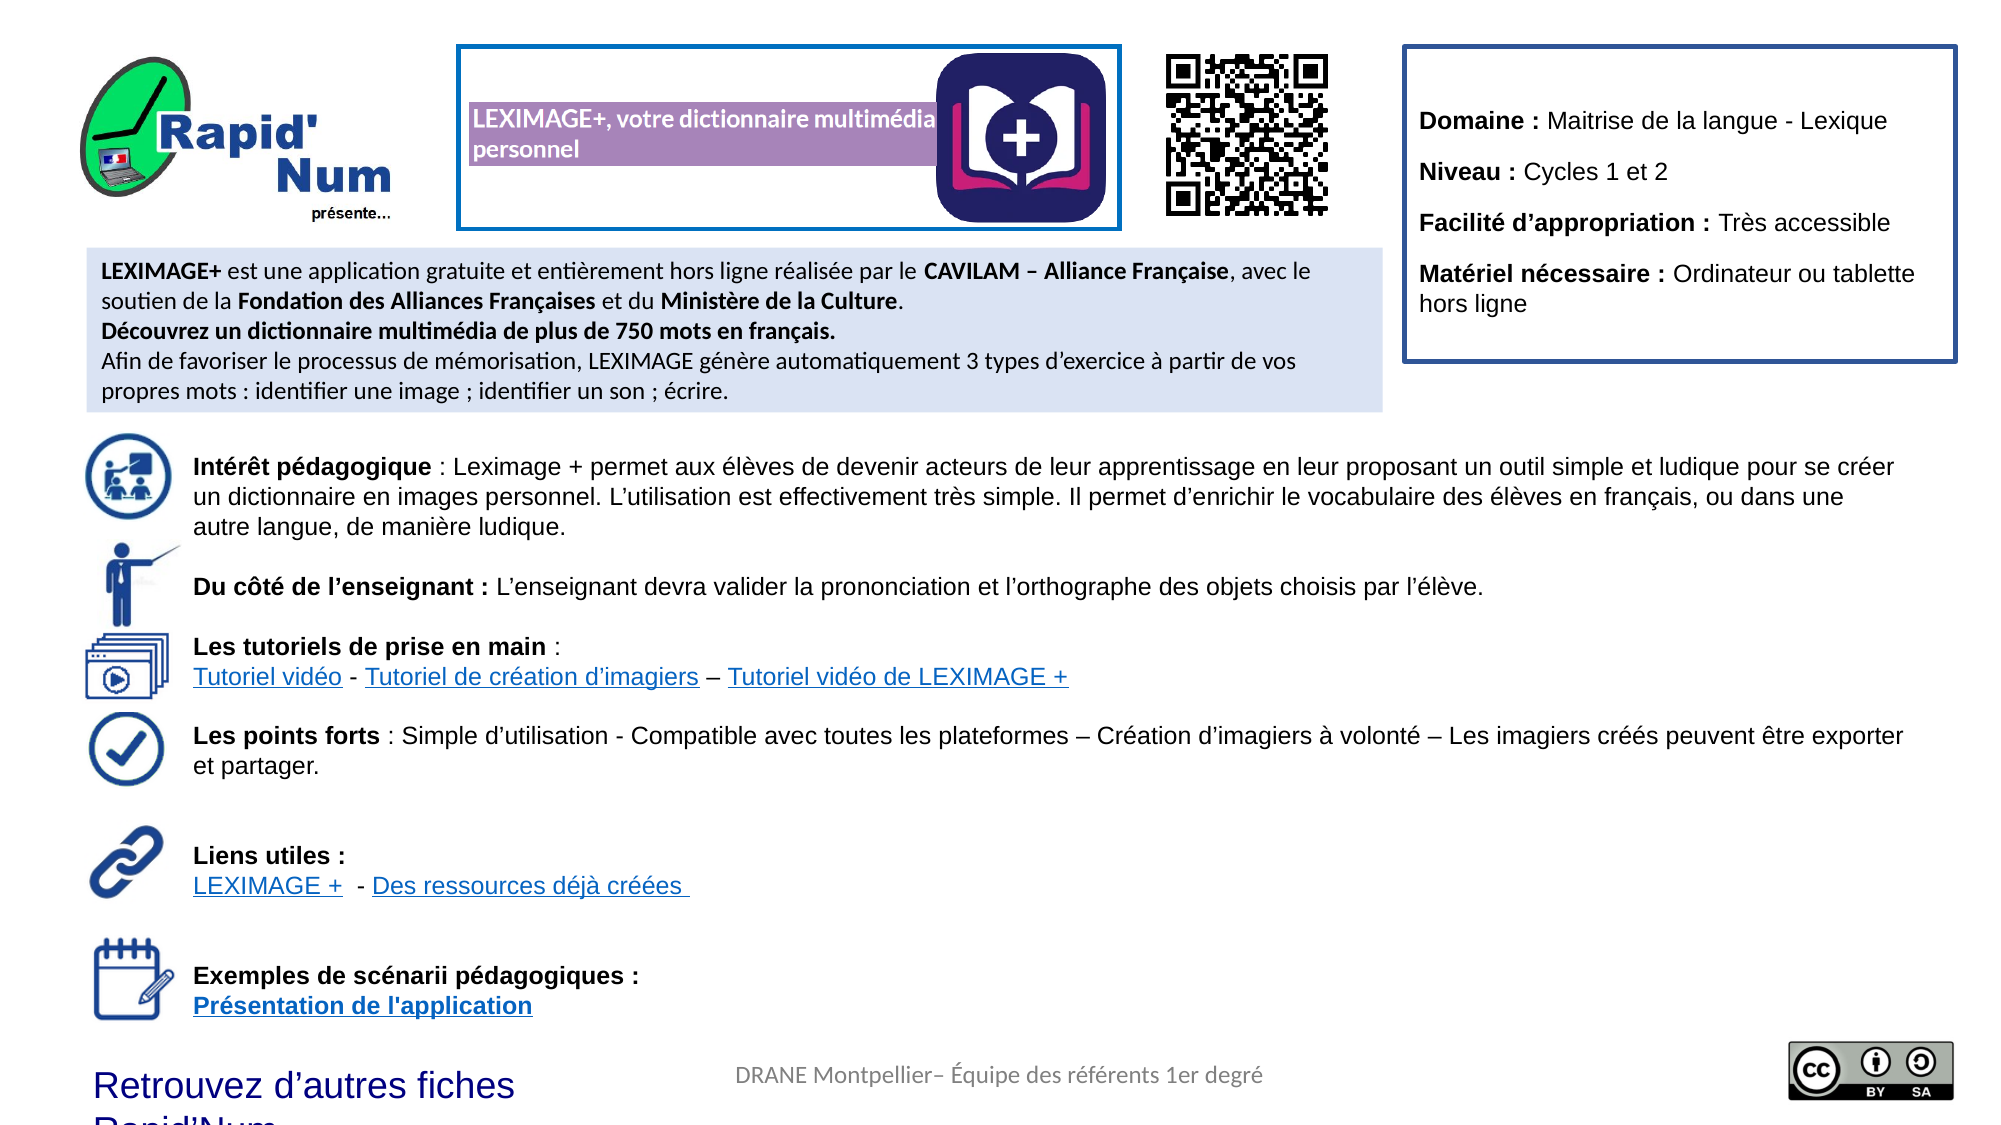

# Domaine : Maitrise de la langue - Lexique
Niveau : Cycles 1 et 2
Facilité d’appropriation : Très accessible
Matériel nécessaire : Ordinateur ou tablette hors ligne
LEXIMAGE+ est une application gratuite et entièrement hors ligne réalisée par le CAVILAM – Alliance Française, avec le soutien de la Fondation des Alliances Françaises et du Ministère de la Culture.
Découvrez un dictionnaire multimédia de plus de 750 mots en français.
Afin de favoriser le processus de mémorisation, LEXIMAGE génère automatiquement 3 types d’exercice à partir de vos propres mots : identifier une image ; identifier un son ; écrire.
Intérêt pédagogique : Leximage + permet aux élèves de devenir acteurs de leur apprentissage en leur proposant un outil simple et ludique pour se créer un dictionnaire en images personnel. L’utilisation est effectivement très simple. Il permet d’enrichir le vocabulaire des élèves en français, ou dans une autre langue, de manière ludique.
Du côté de l’enseignant : L’enseignant devra valider la prononciation et l’orthographe des objets choisis par l’élève.
Les tutoriels de prise en main :
Tutoriel vidéo - Tutoriel de création d’imagiers – Tutoriel vidéo de LEXIMAGE +
Les points forts : Simple d’utilisation - Compatible avec toutes les plateformes – Création d’imagiers à volonté – Les imagiers créés peuvent être exporter et partager.
Liens utiles :
LEXIMAGE +  - Des ressources déjà créées
Exemples de scénarii pédagogiques :
Présentation de l'application
DRANE Montpellier– Équipe des référents 1er degré
Retrouvez d’autres fiches Rapid’Num